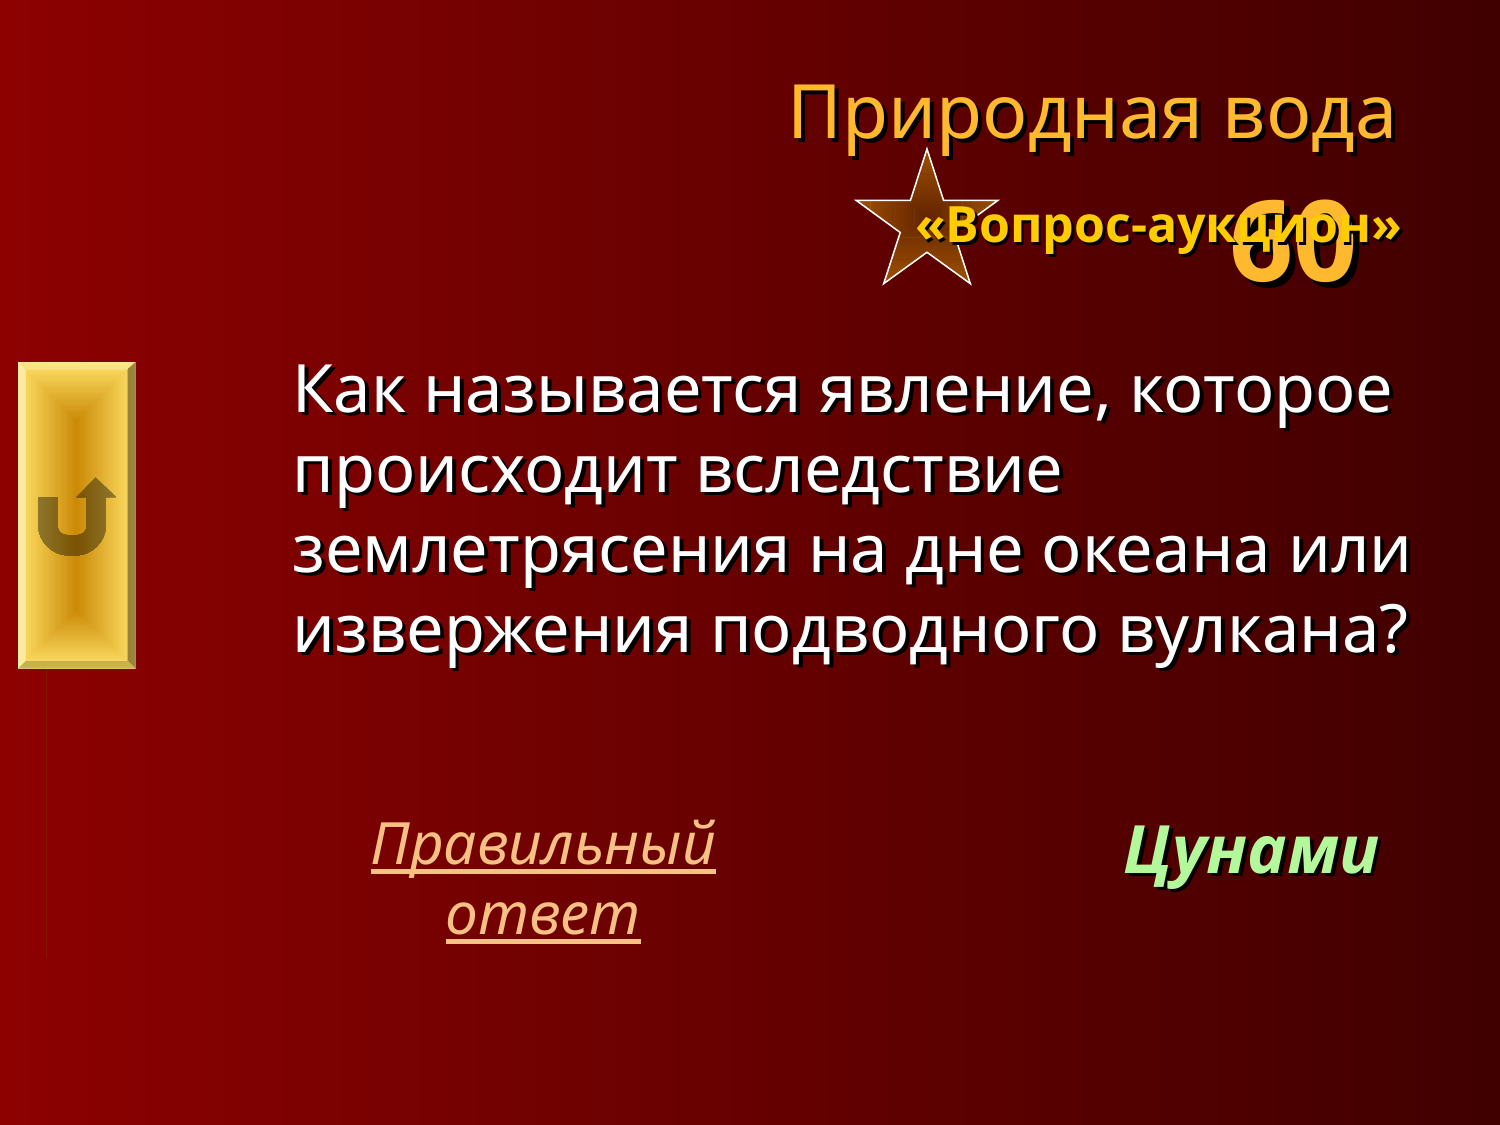

# Природная вода
«Вопрос-аукцион»
60
Как называется явление, которое происходит вследствие землетрясения на дне океана или извержения подводного вулкана?
Цунами
Правильный ответ